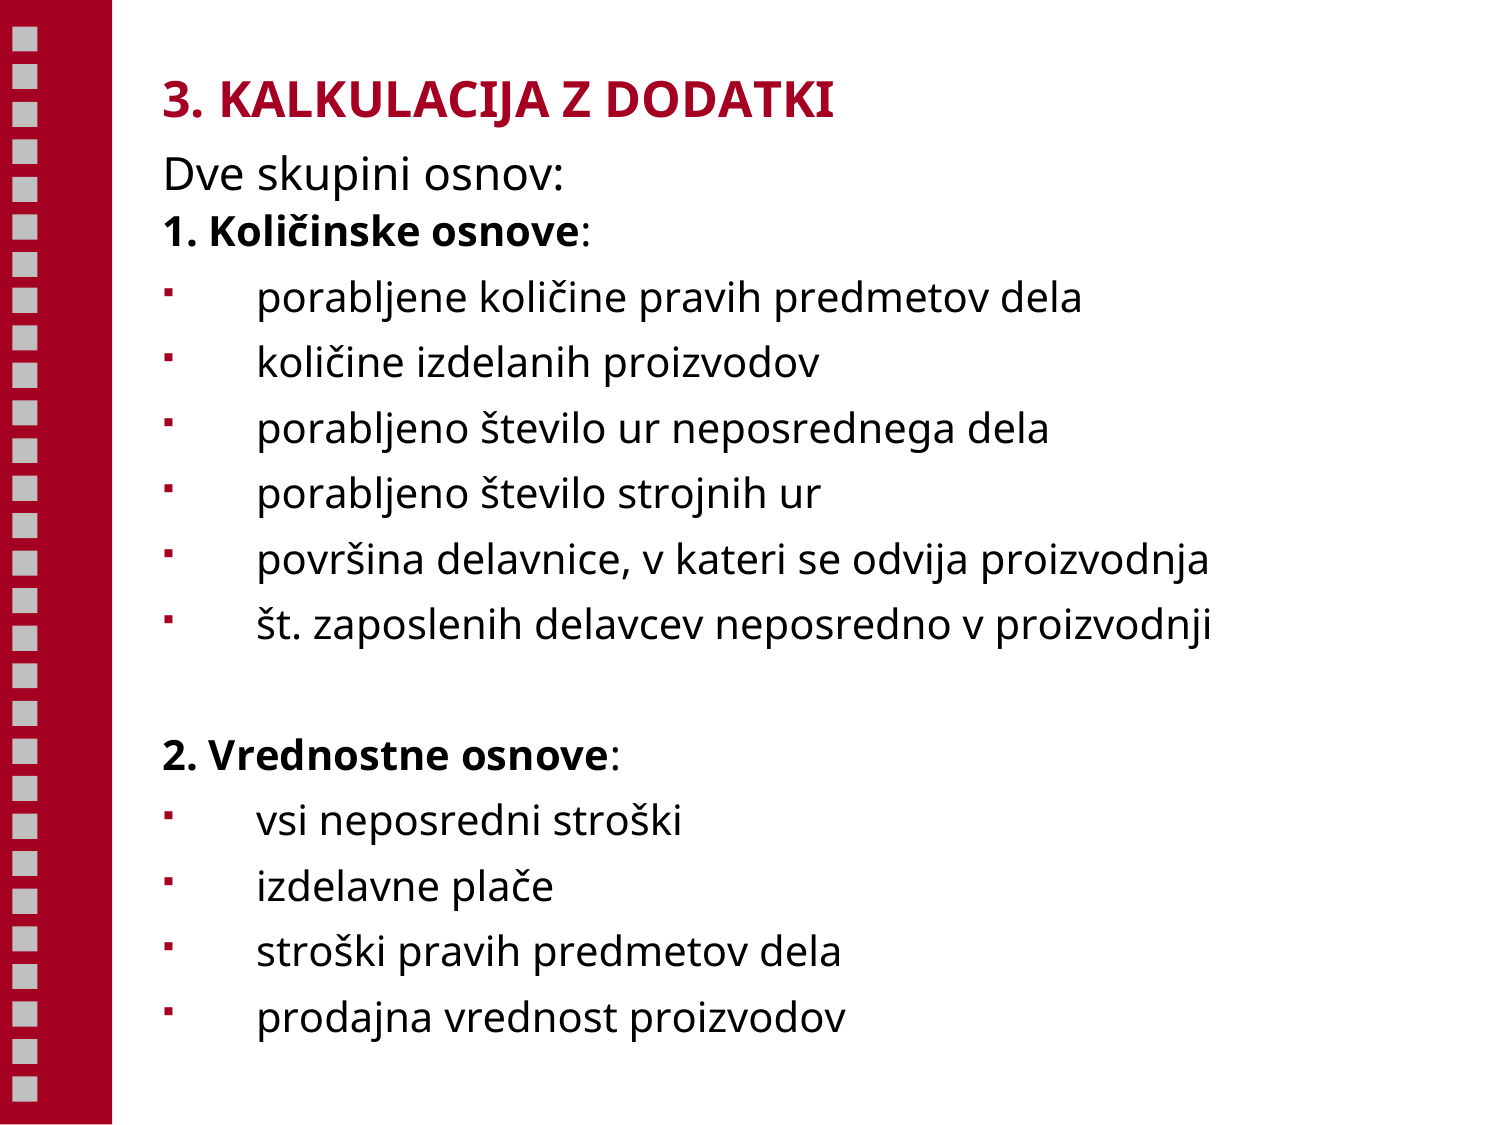

3. KALKULACIJA Z DODATKI
Dve skupini osnov:
1. Količinske osnove:
porabljene količine pravih predmetov dela
količine izdelanih proizvodov
porabljeno število ur neposrednega dela
porabljeno število strojnih ur
površina delavnice, v kateri se odvija proizvodnja
št. zaposlenih delavcev neposredno v proizvodnji
2. Vrednostne osnove:
vsi neposredni stroški
izdelavne plače
stroški pravih predmetov dela
prodajna vrednost proizvodov